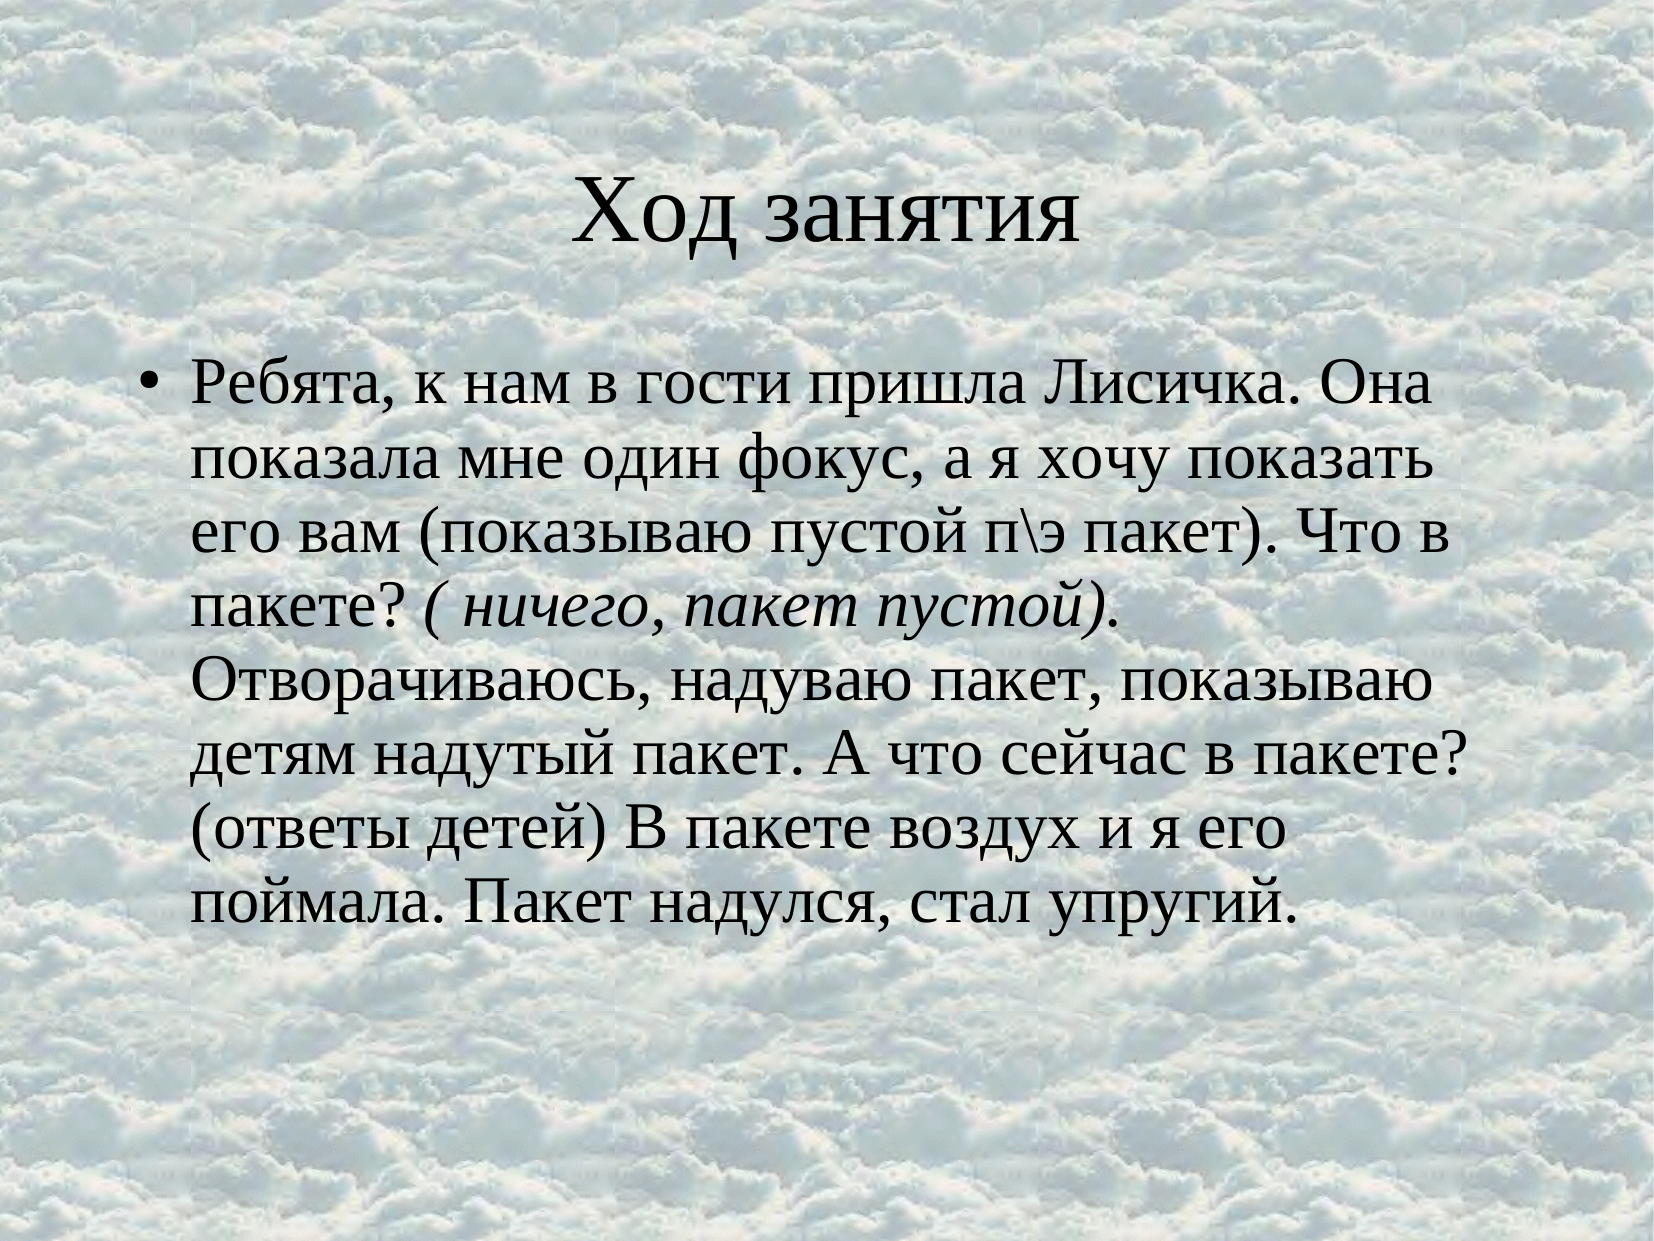

# Ход занятия
Ребята, к нам в гости пришла Лисичка. Она показала мне один фокус, а я хочу показать его вам (показываю пустой п\э пакет). Что в пакете? ( ничего, пакет пустой). Отворачиваюсь, надуваю пакет, показываю детям надутый пакет. А что сейчас в пакете? (ответы детей) В пакете воздух и я его поймала. Пакет надулся, стал упругий.